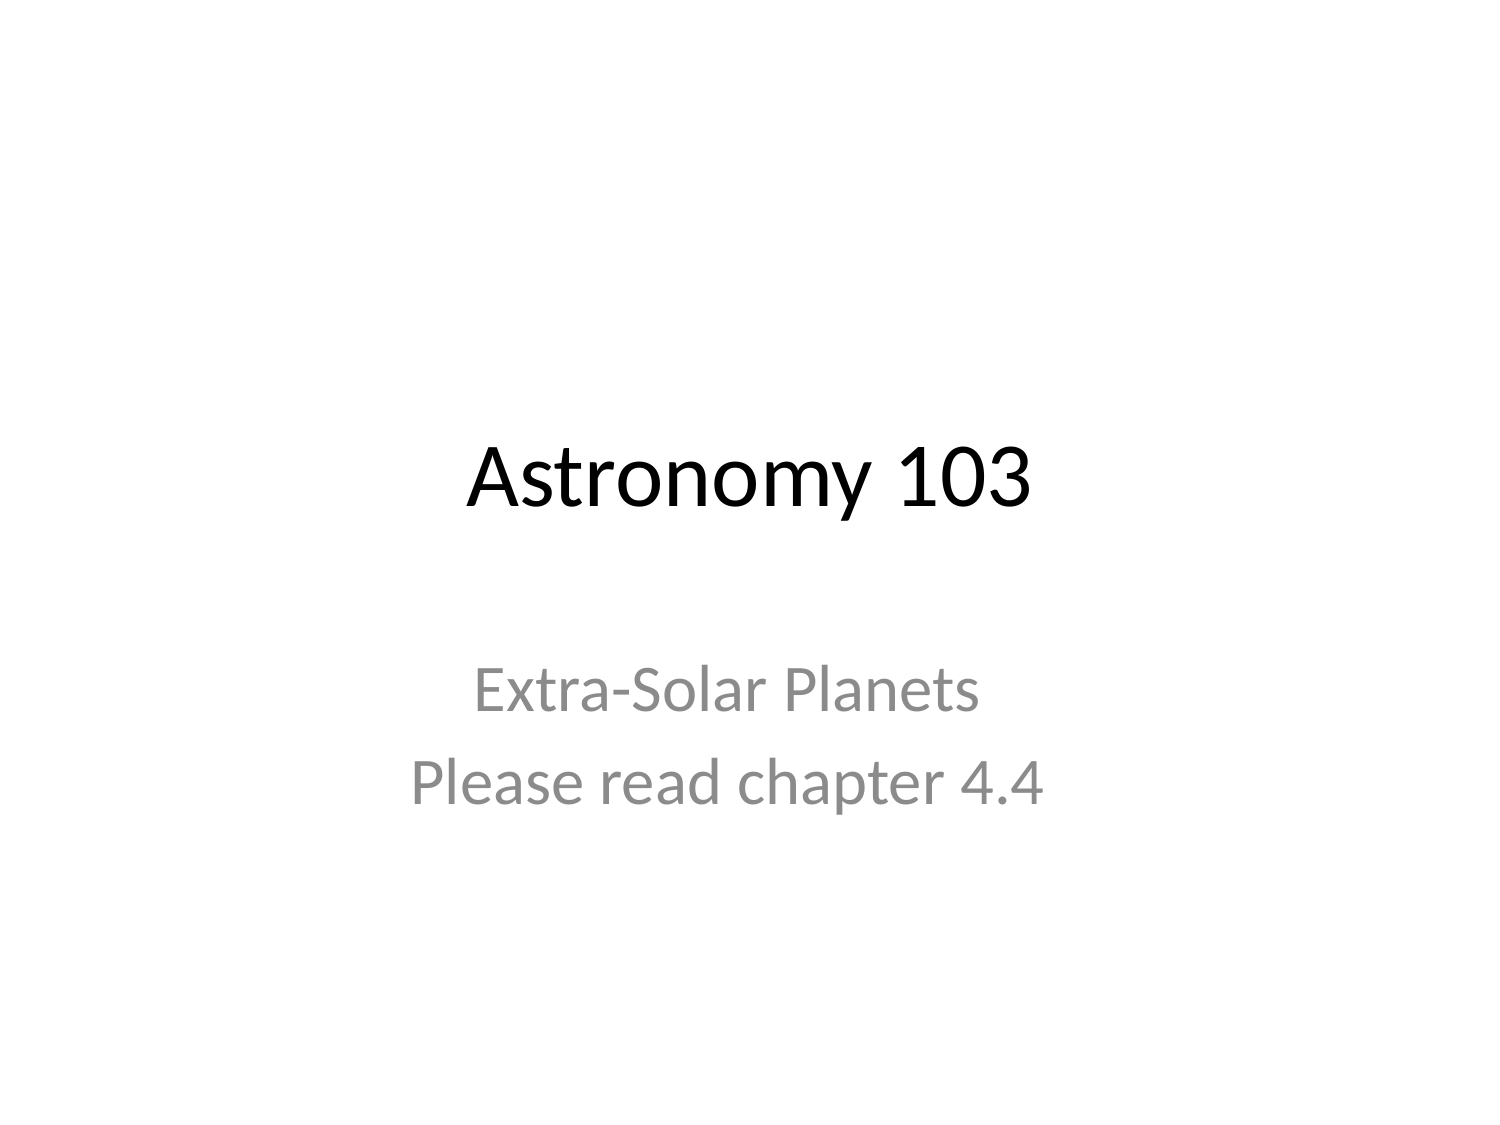

# Astronomy 103
Extra-Solar Planets
Please read chapter 4.4